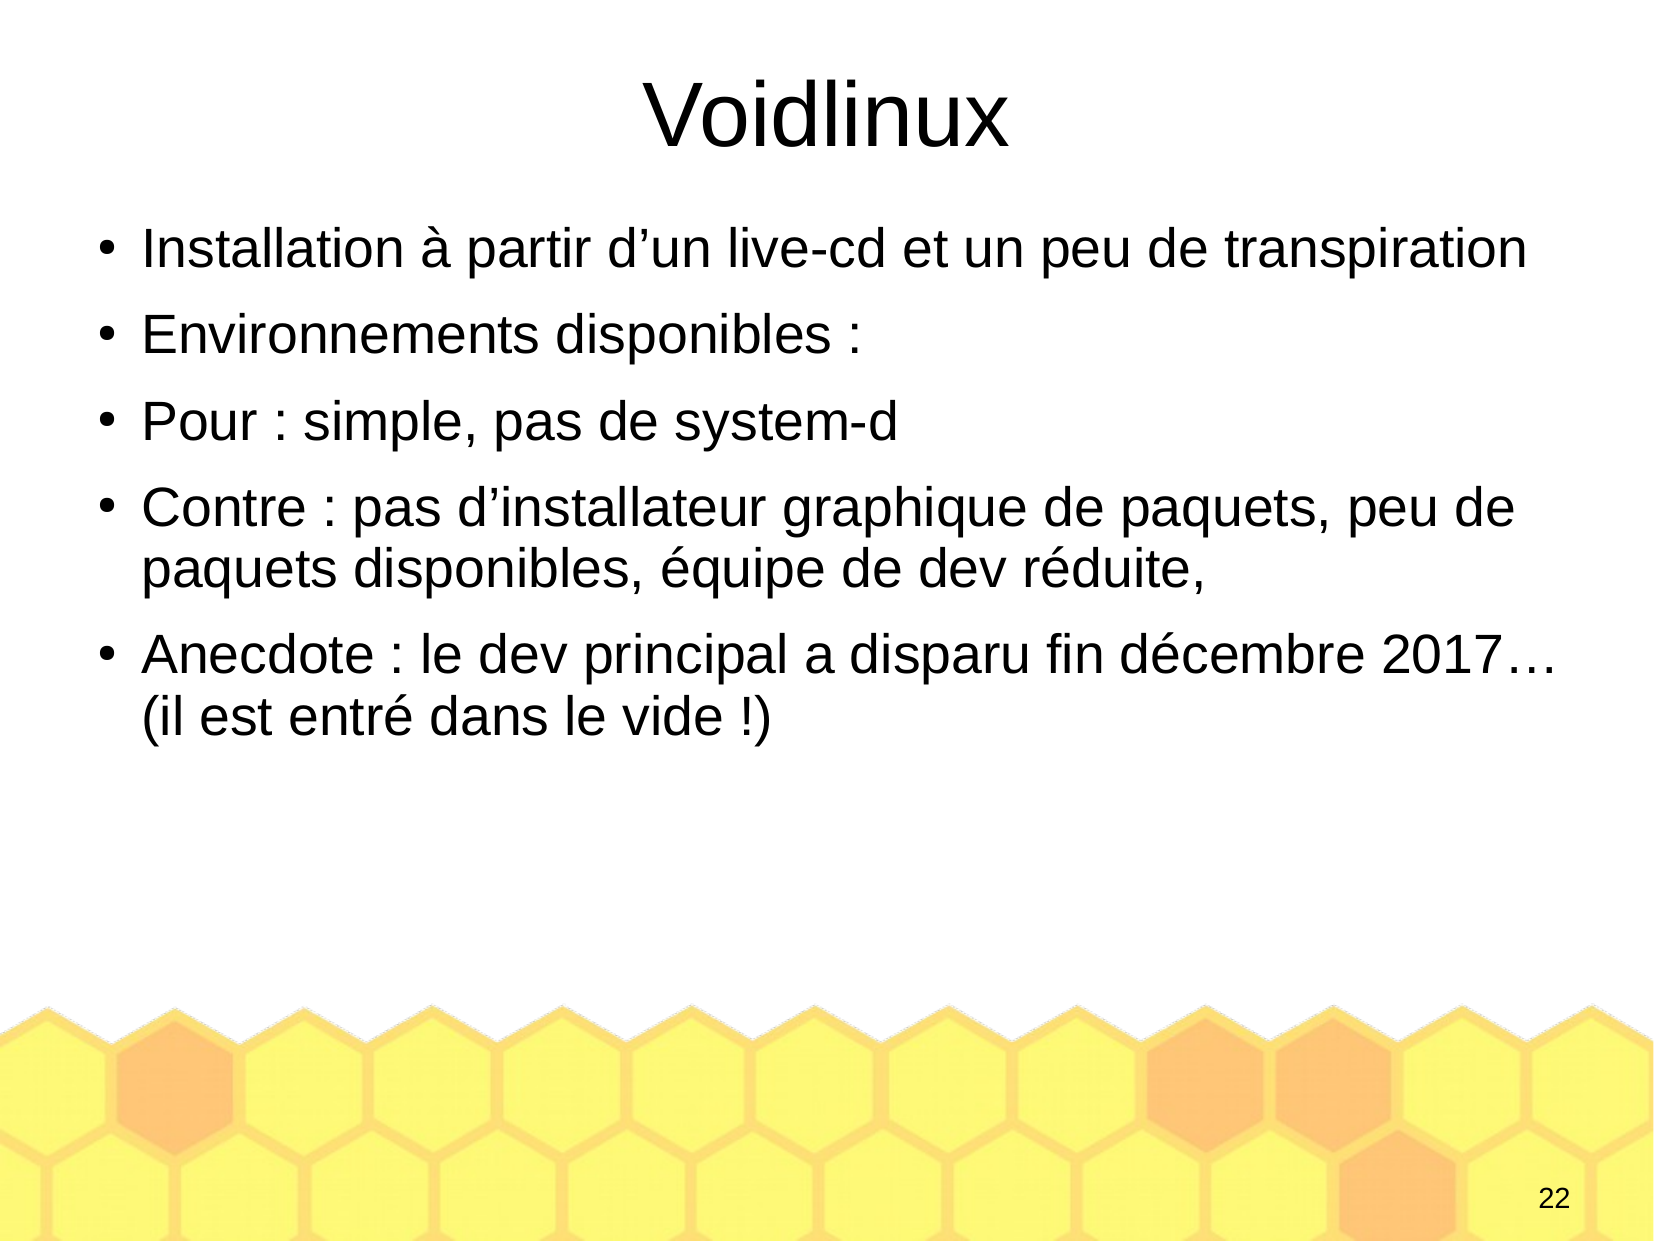

# Voidlinux
Installation à partir d’un live-cd et un peu de transpiration
Environnements disponibles :
Pour : simple, pas de system-d
Contre : pas d’installateur graphique de paquets, peu de paquets disponibles, équipe de dev réduite,
Anecdote : le dev principal a disparu fin décembre 2017… (il est entré dans le vide !)
22